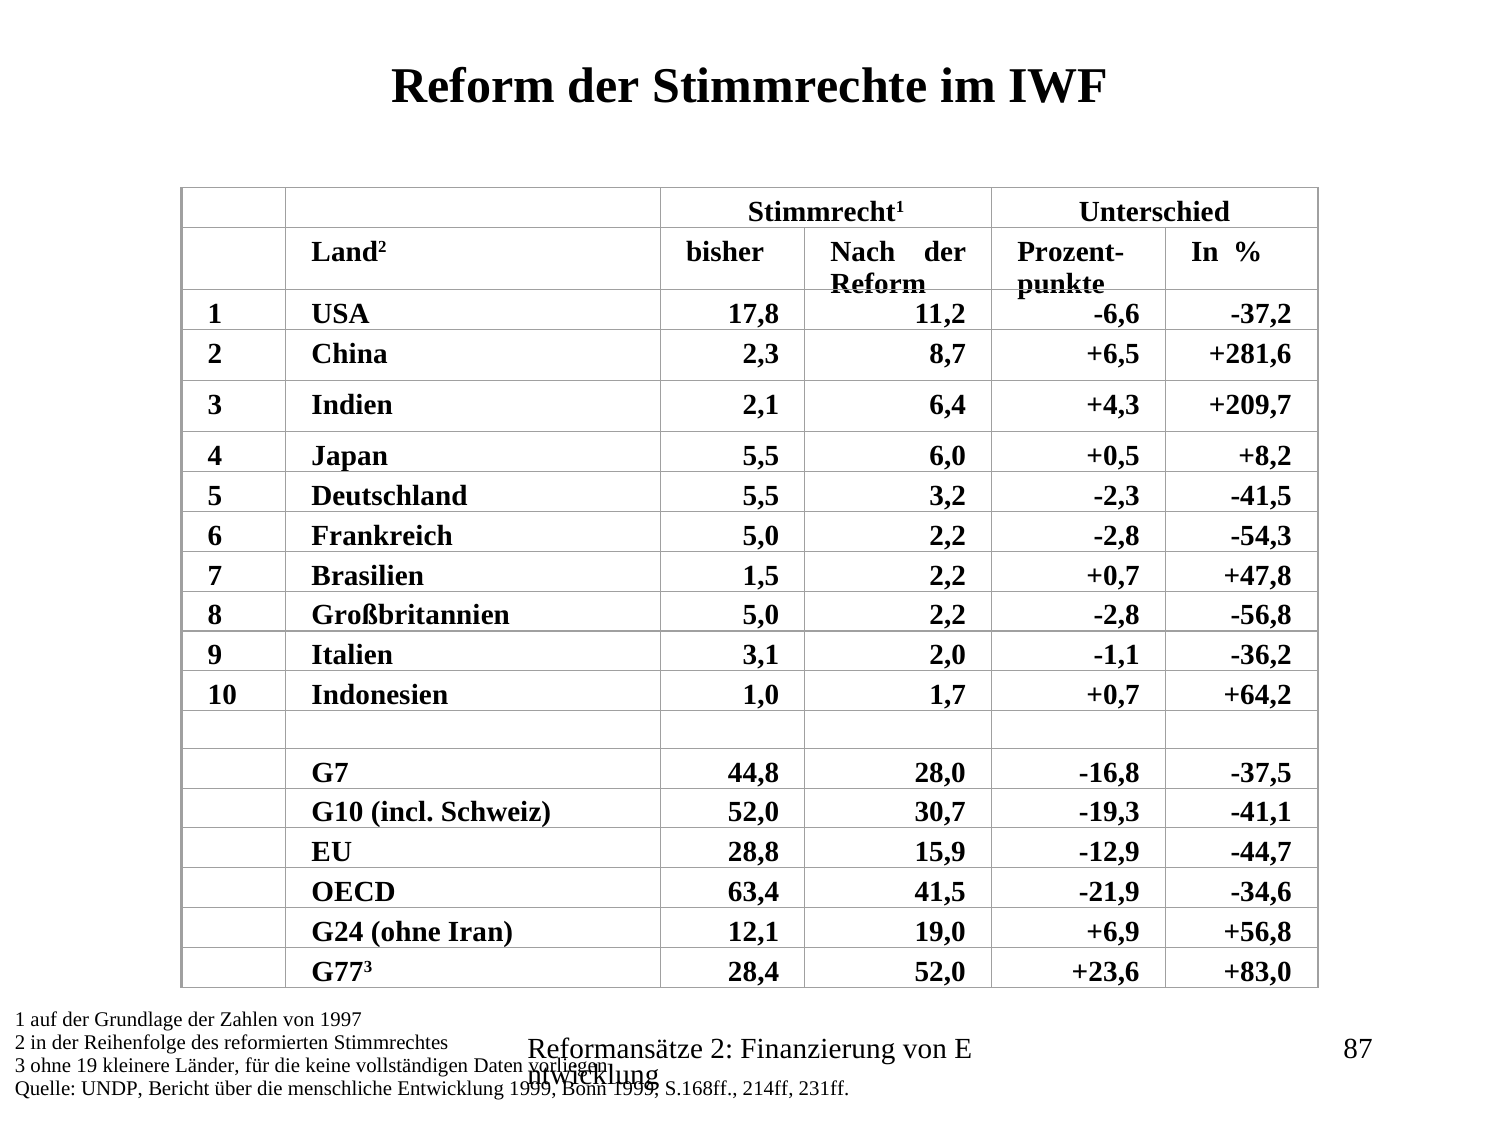

Reform der Stimmrechte im IWF
Stimmrecht1
Unterschied
Land2
bisher
Nach der Reform
Prozent-punkte
In %
1
USA
17,8
11,2
-6,6
-37,2
2
China
2,3
8,7
+6,5
+281,6
3
Indien
2,1
6,4
+4,3
+209,7
4
Japan
5,5
6,0
+0,5
+8,2
5
Deutschland
5,5
3,2
-2,3
-41,5
6
Frankreich
5,0
2,2
-2,8
-54,3
7
Brasilien
1,5
2,2
+0,7
+47,8
8
Großbritannien
5,0
2,2
-2,8
-56,8
9
Italien
3,1
2,0
-1,1
-36,2
10
Indonesien
1,0
1,7
+0,7
+64,2
G7
44,8
28,0
-16,8
-37,5
G10 (incl. Schweiz)
52,0
30,7
-19,3
-41,1
EU
28,8
15,9
-12,9
-44,7
OECD
63,4
41,5
-21,9
-34,6
G24 (ohne Iran)
12,1
19,0
+6,9
+56,8
G773
28,4
52,0
+23,6
+83,0
1 auf der Grundlage der Zahlen von 1997
2 in der Reihenfolge des reformierten Stimmrechtes
3 ohne 19 kleinere Länder, für die keine vollständigen Daten vorliegen
Quelle: UNDP, Bericht über die menschliche Entwicklung 1999, Bonn 1999, S.168ff., 214ff, 231ff.
Reformansätze 2: Finanzierung von Entwicklung
87